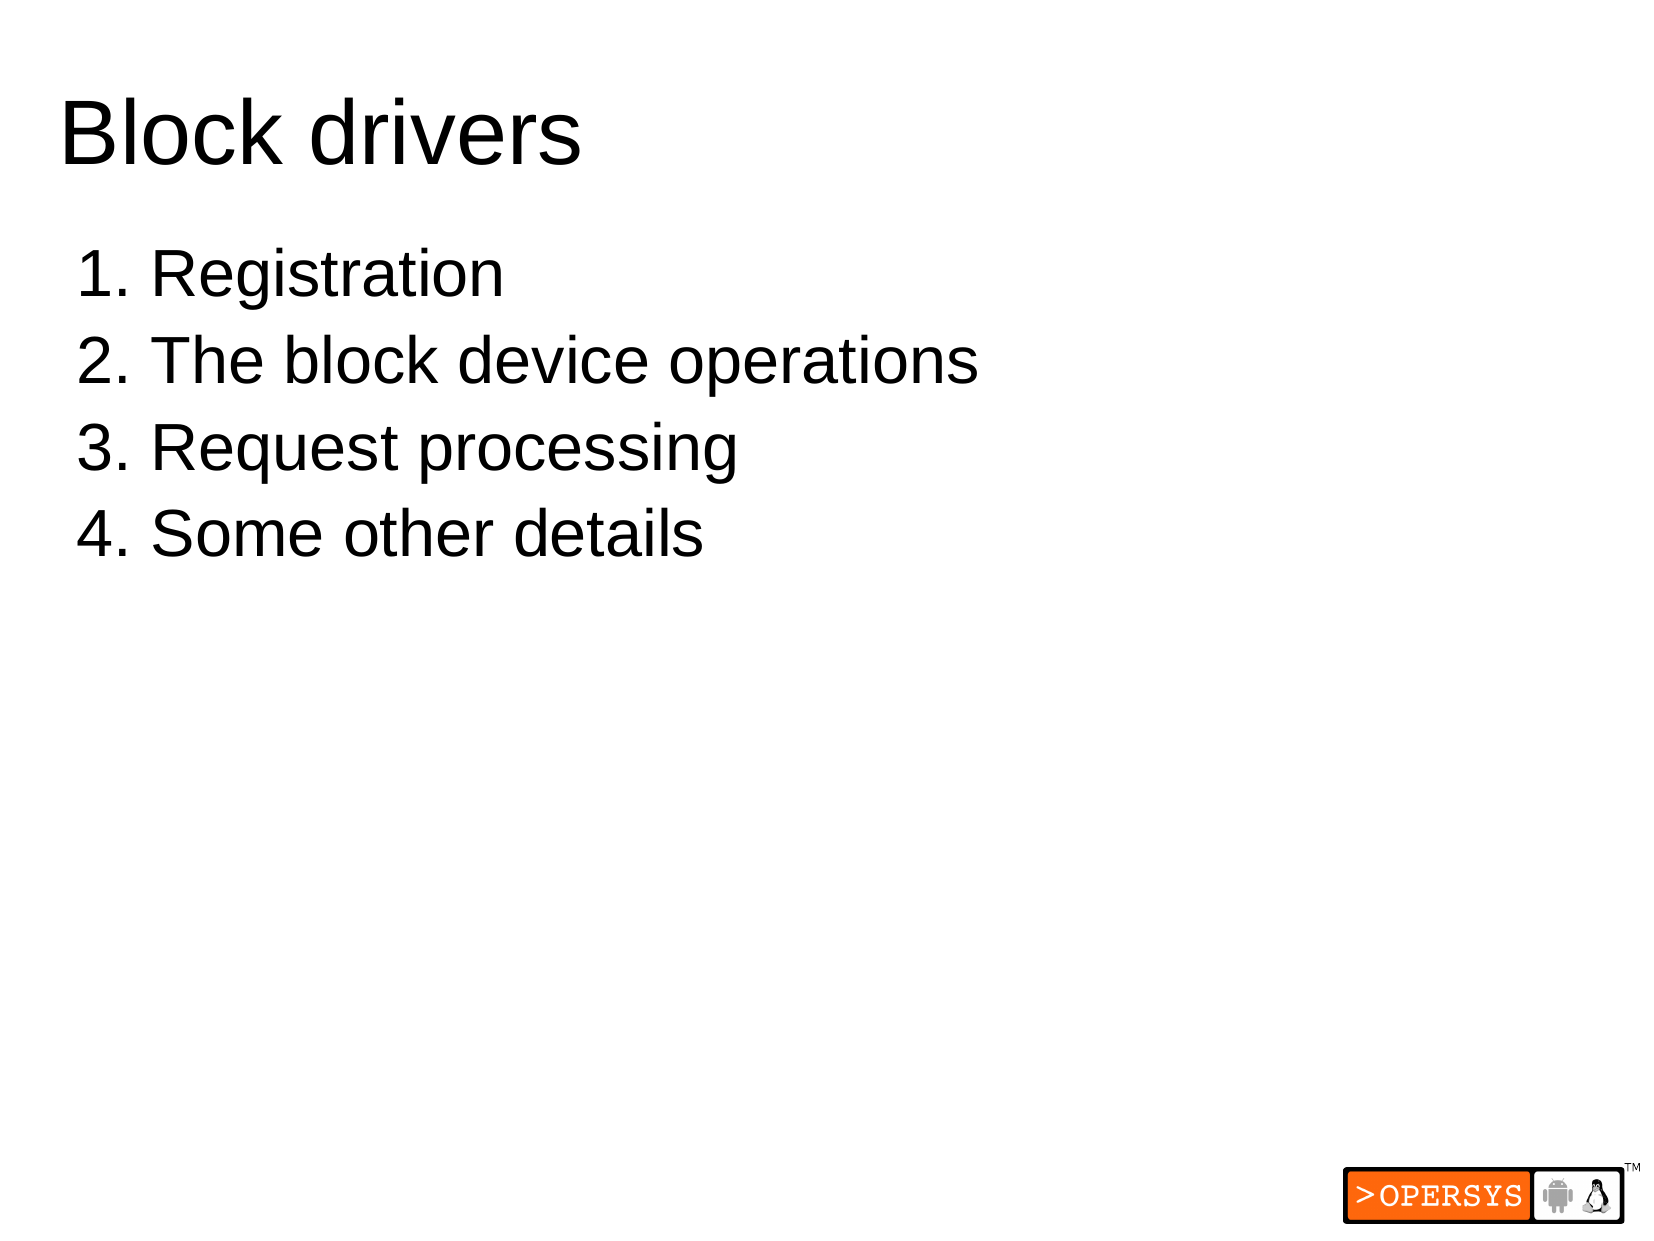

# Block drivers
 Registration
 The block device operations
 Request processing
 Some other details